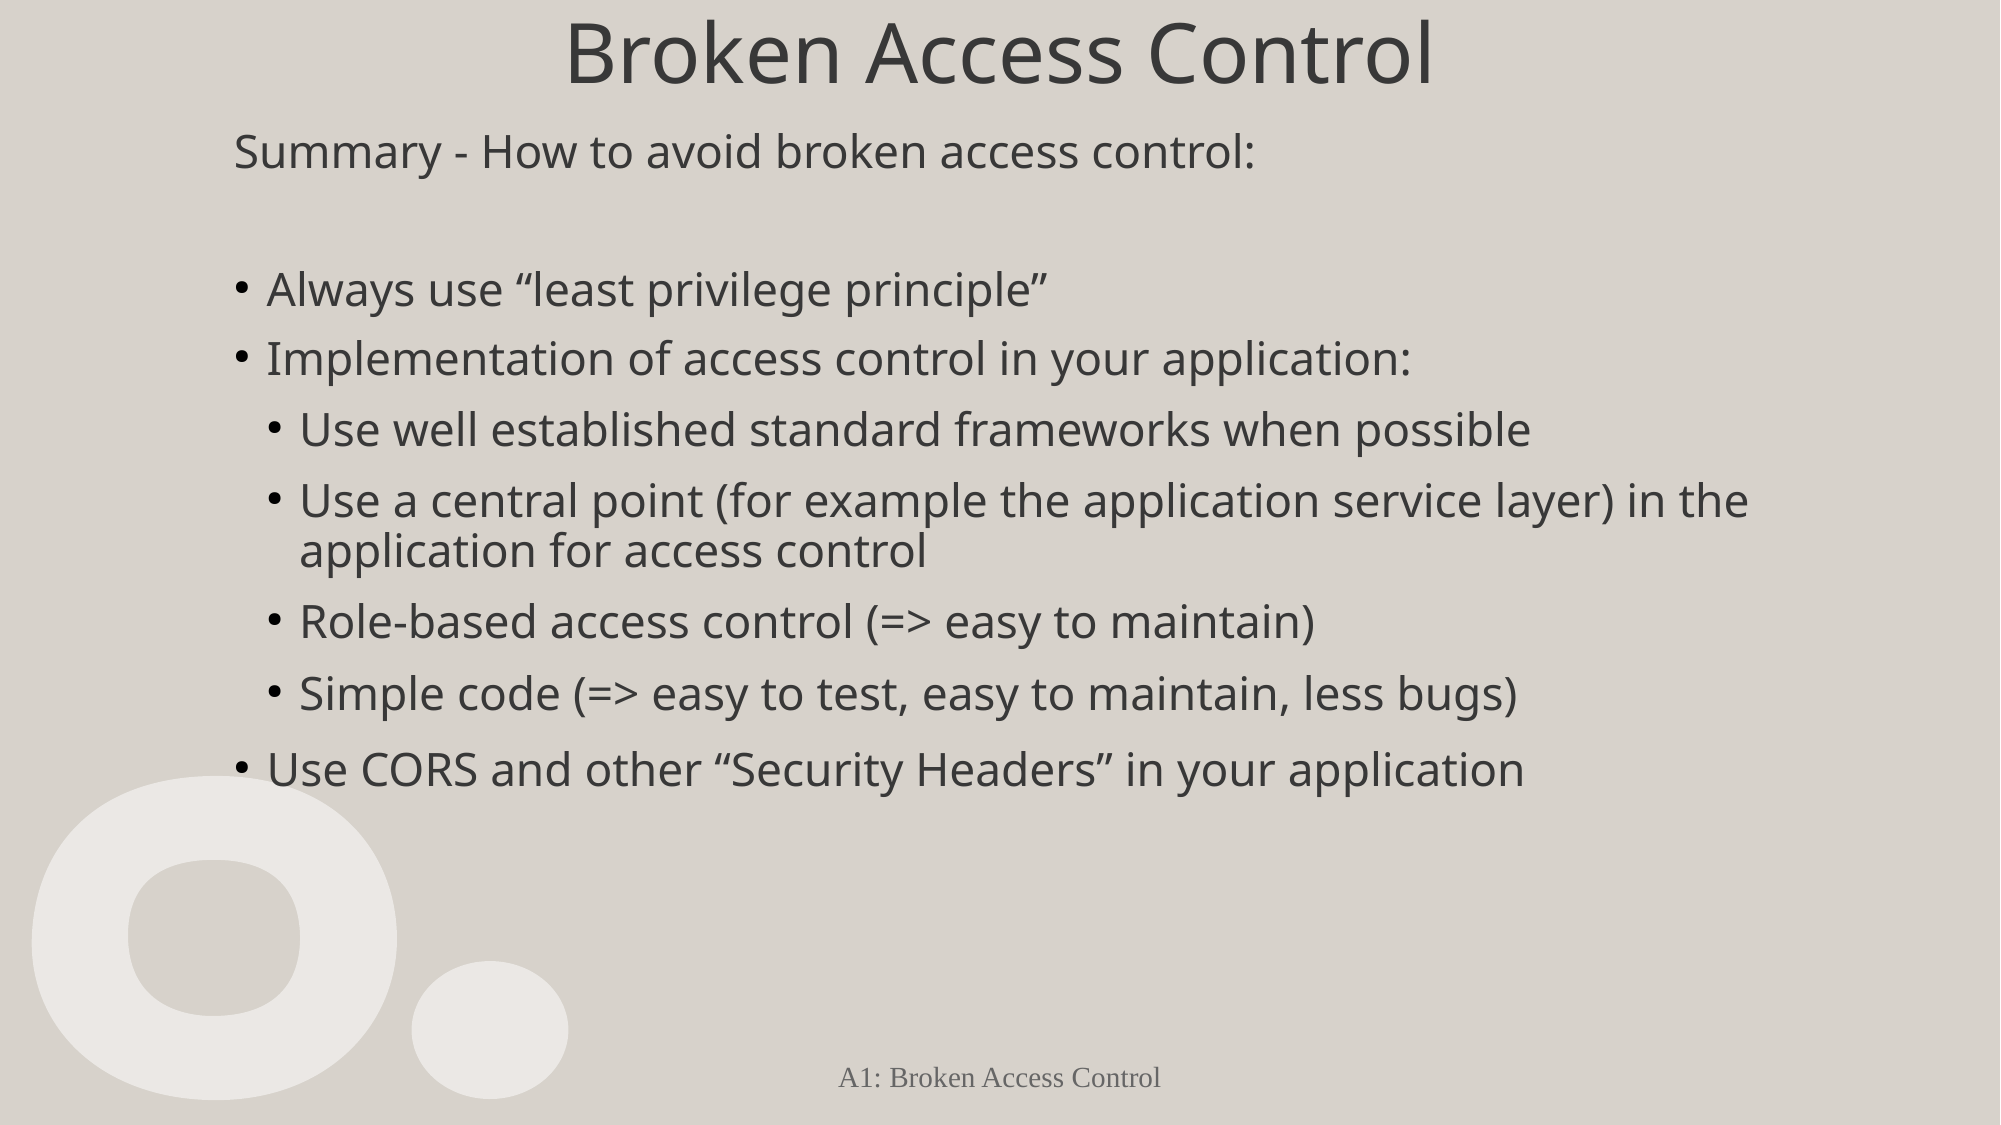

Broken Access Control
Summary - How to avoid broken access control:
Always use “least privilege principle”
Implementation of access control in your application:
Use well established standard frameworks when possible
Use a central point (for example the application service layer) in the application for access control
Role-based access control (=> easy to maintain)
Simple code (=> easy to test, easy to maintain, less bugs)
Use CORS and other “Security Headers” in your application
#
A1: Broken Access Control